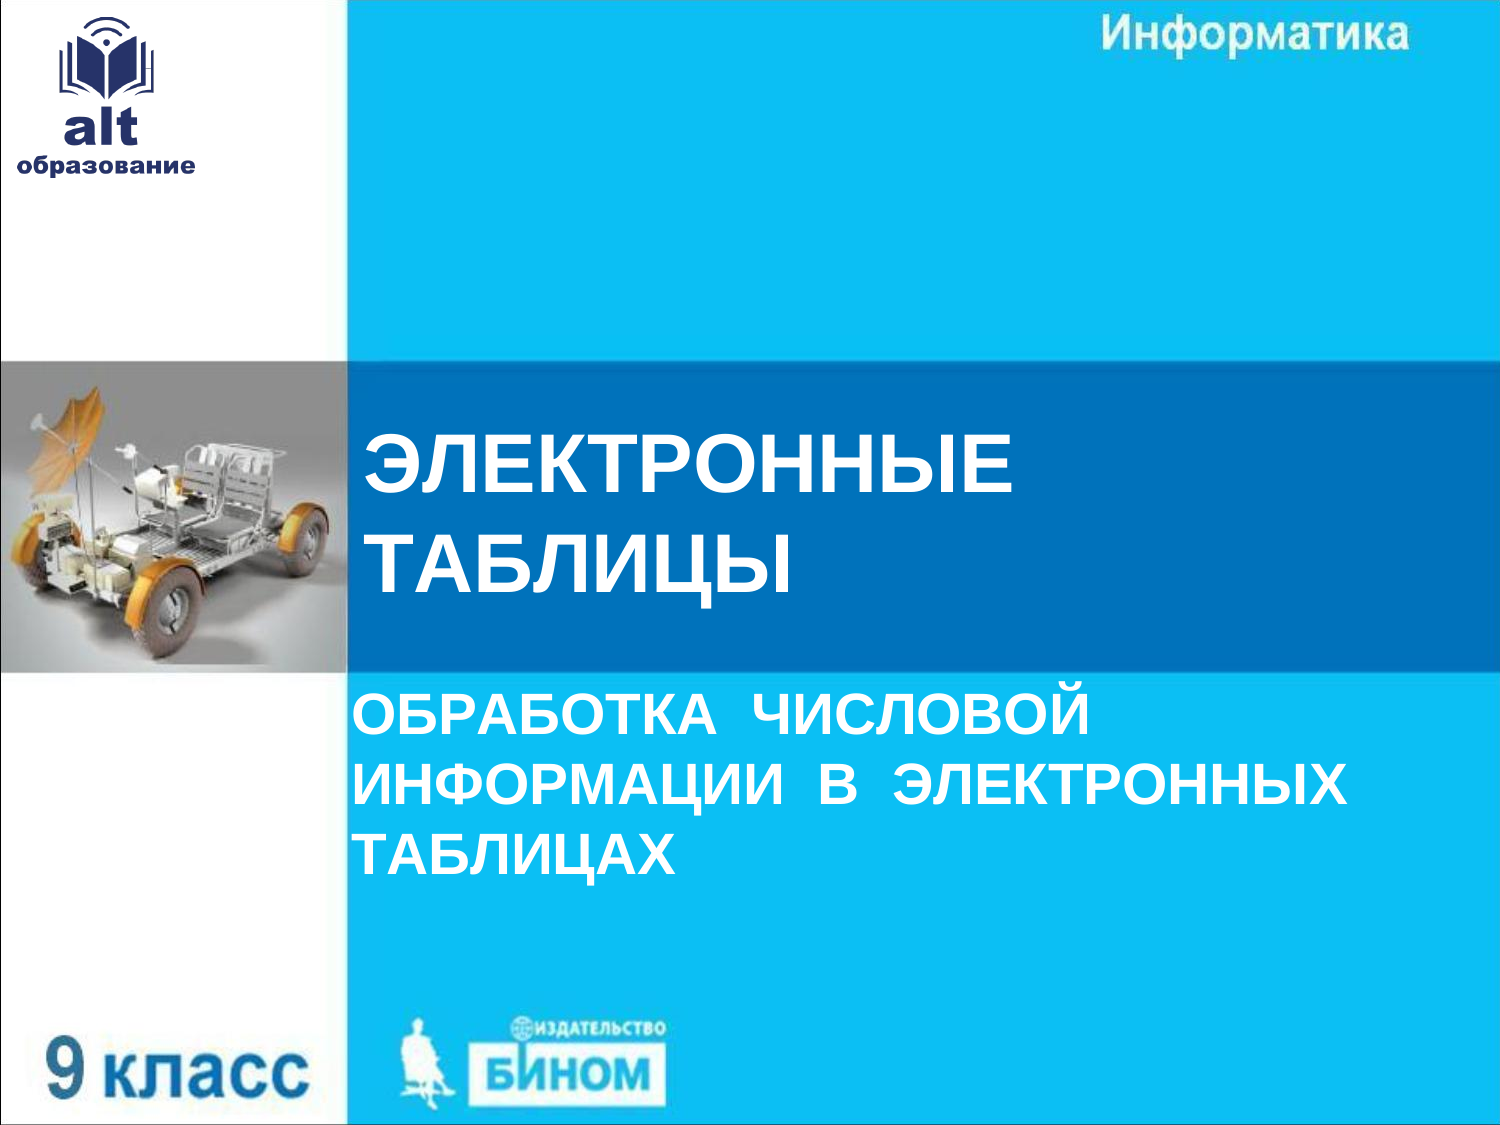

ЭЛЕКТРОННЫЕ ТАБЛИЦЫ
ОБРАБОТКА ЧИСЛОВОЙ ИНФОРМАЦИИ В ЭЛЕКТРОННЫХ ТАБЛИЦАХ